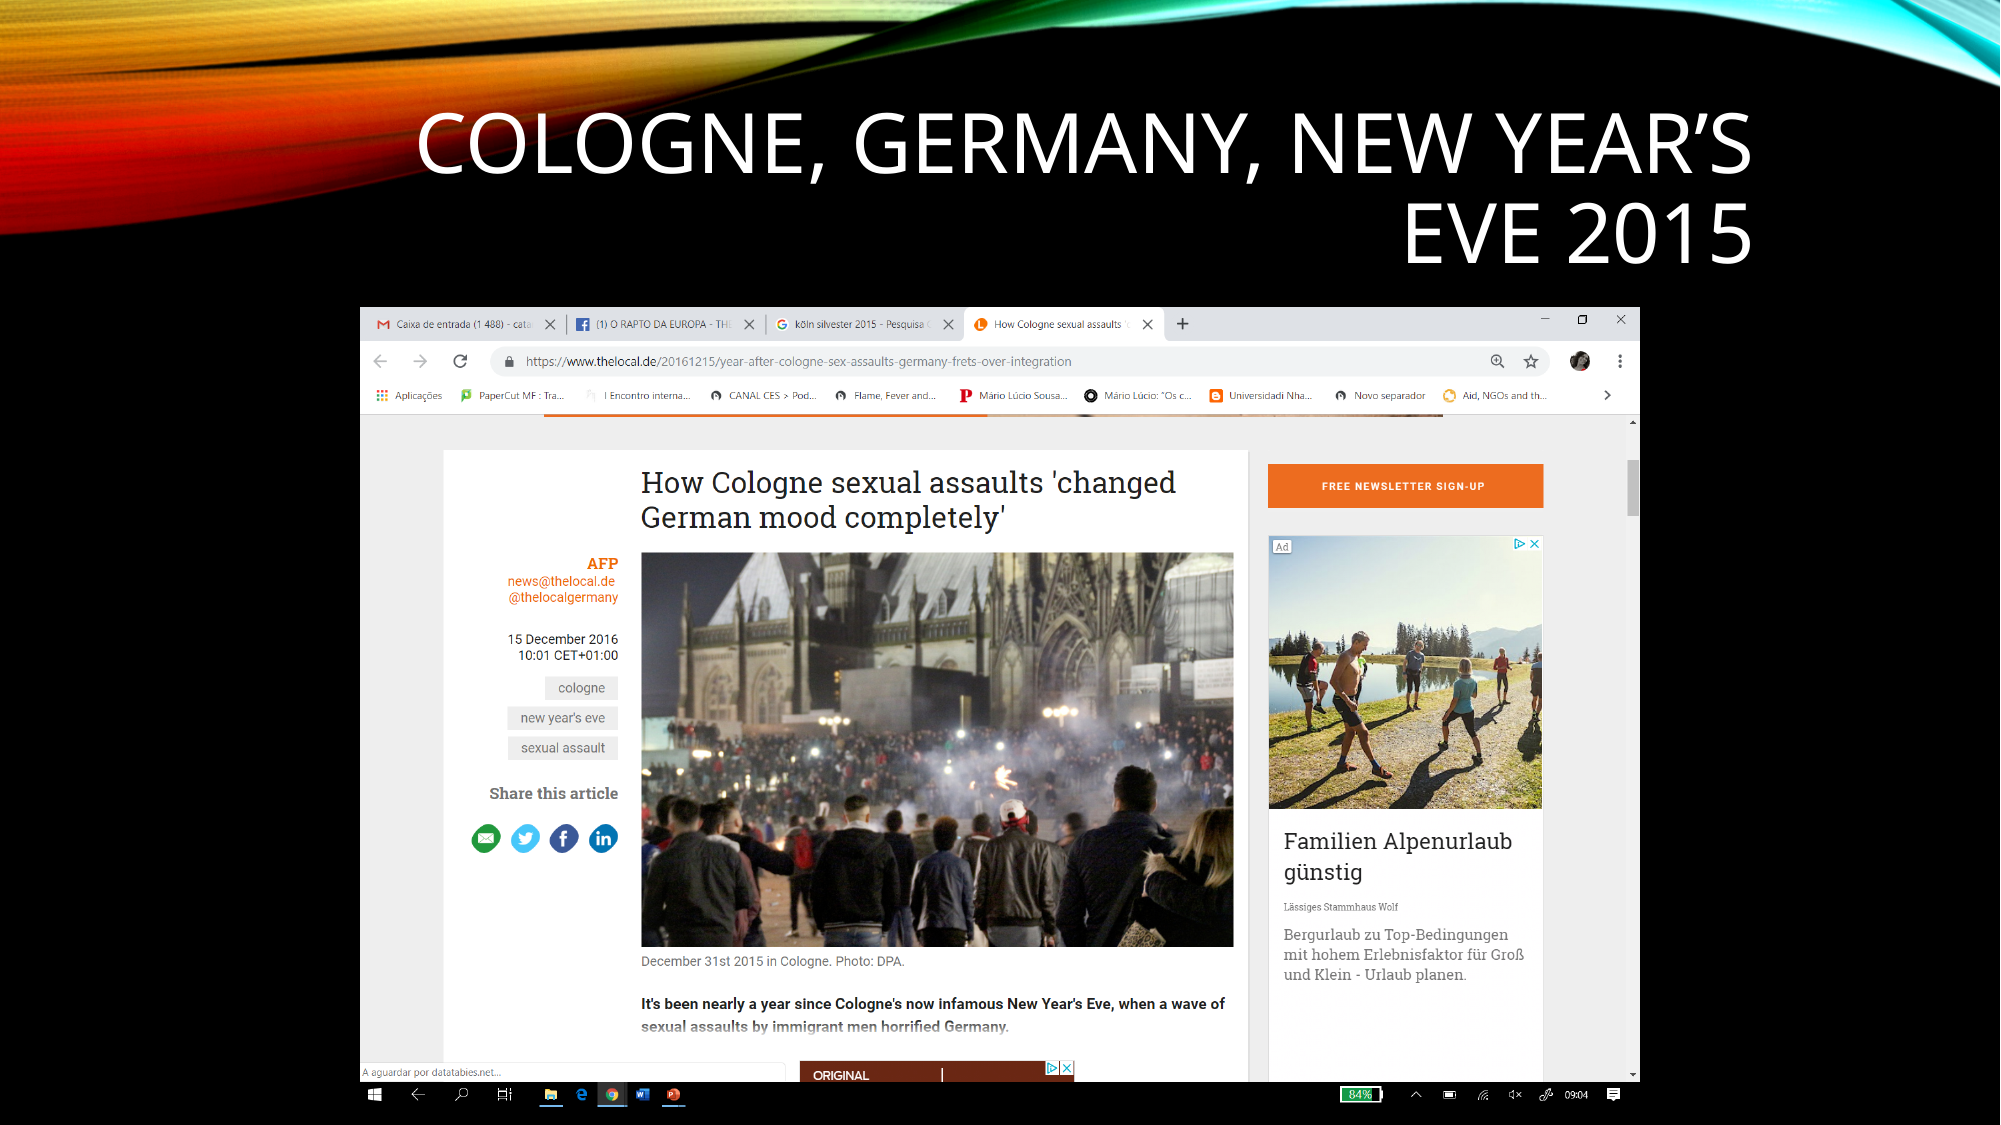

# Cologne, Germany, New year’s Eve 2015